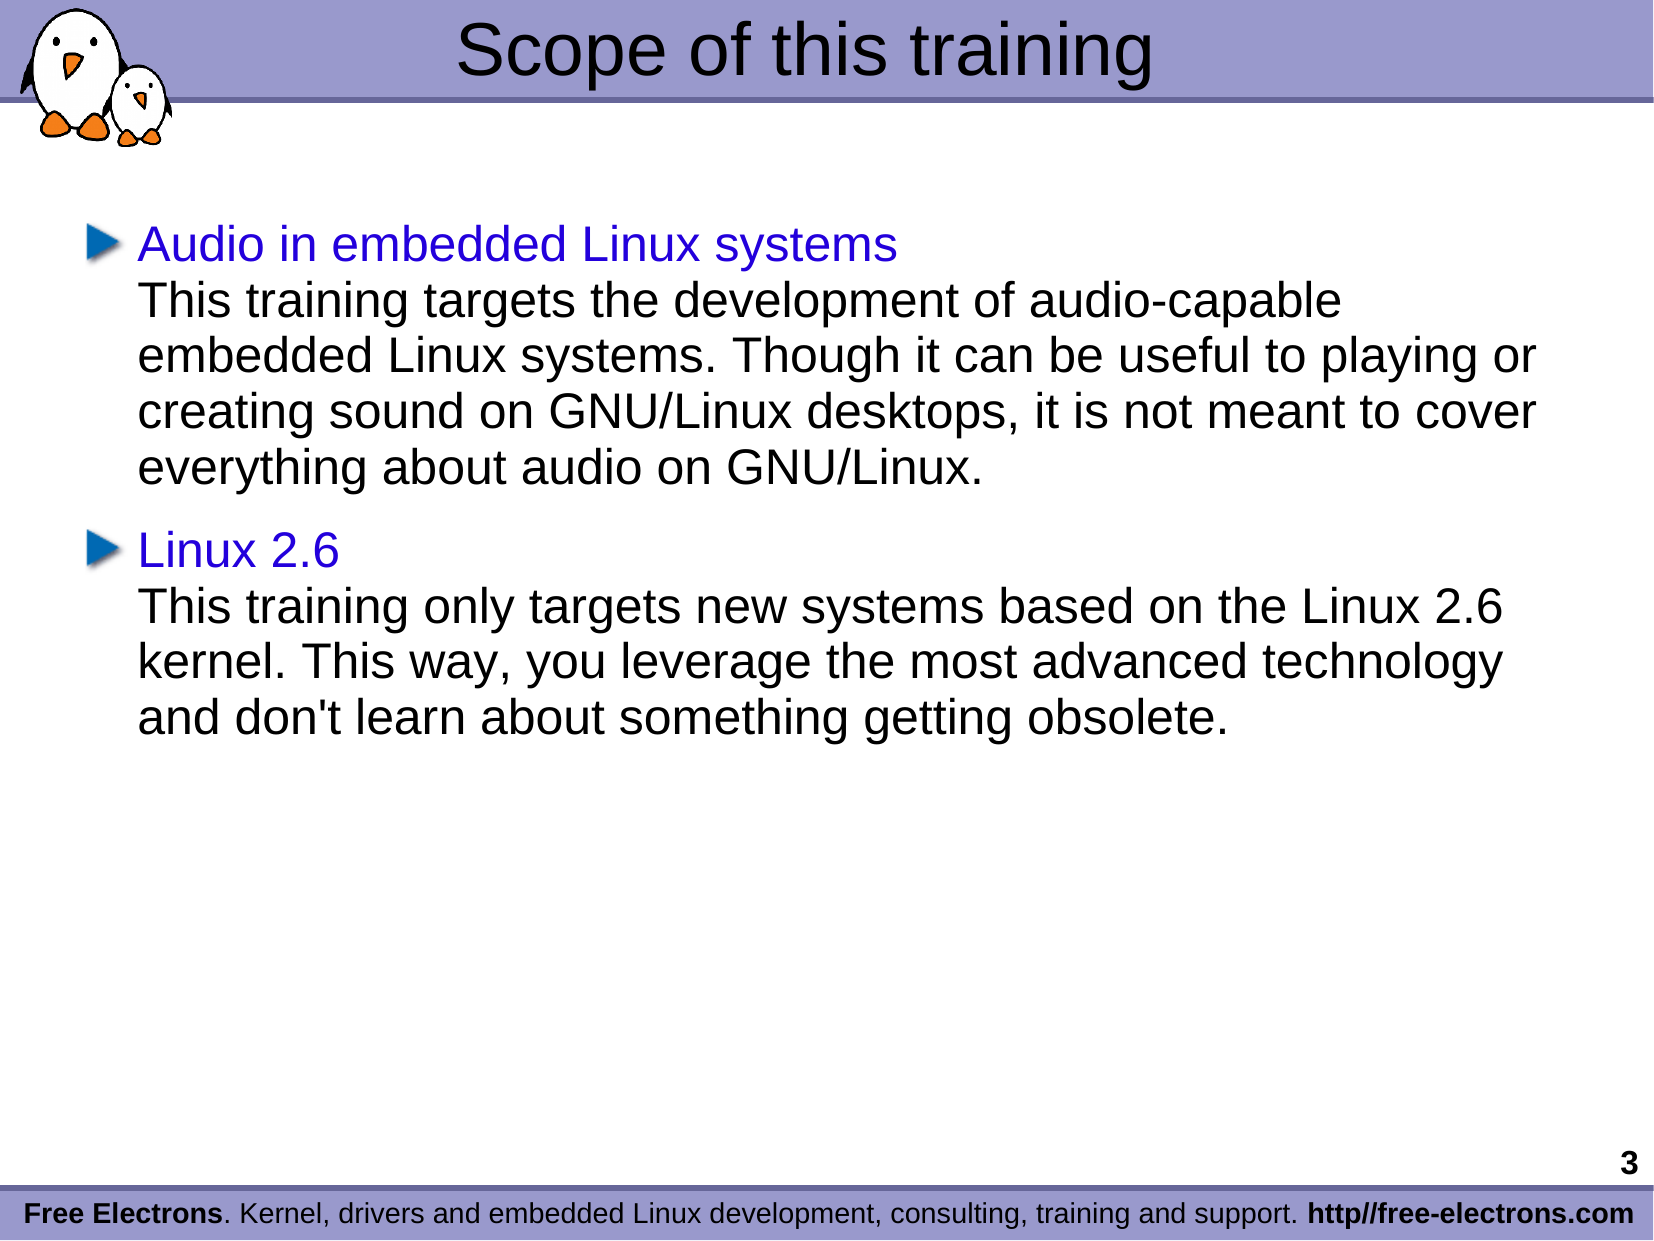

# Scope of this training
Audio in embedded Linux systems
This training targets the development of audio-capable embedded Linux systems. Though it can be useful to playing or creating sound on GNU/Linux desktops, it is not meant to cover everything about audio on GNU/Linux.
Linux 2.6
This training only targets new systems based on the Linux 2.6 kernel. This way, you leverage the most advanced technology and don't learn about something getting obsolete.